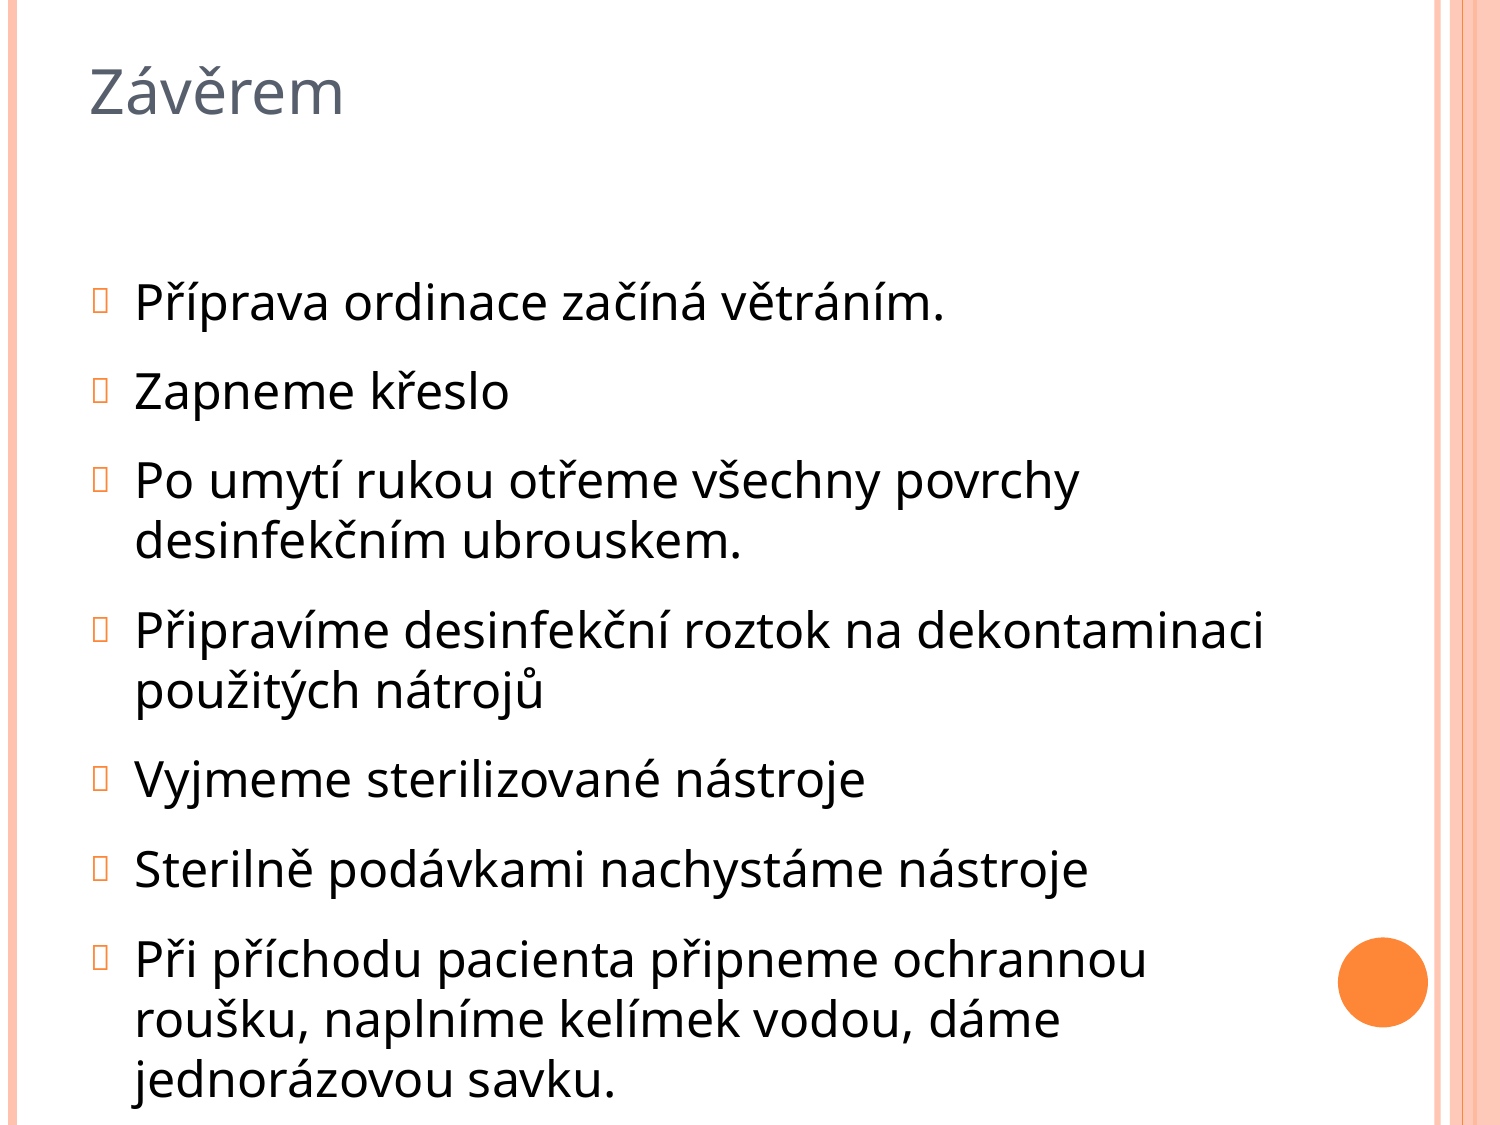

# Závěrem
Příprava ordinace začíná větráním.
Zapneme křeslo
Po umytí rukou otřeme všechny povrchy desinfekčním ubrouskem.
Připravíme desinfekční roztok na dekontaminaci použitých nátrojů
Vyjmeme sterilizované nástroje
Sterilně podávkami nachystáme nástroje
Při příchodu pacienta připneme ochrannou roušku, naplníme kelímek vodou, dáme jednorázovou savku.